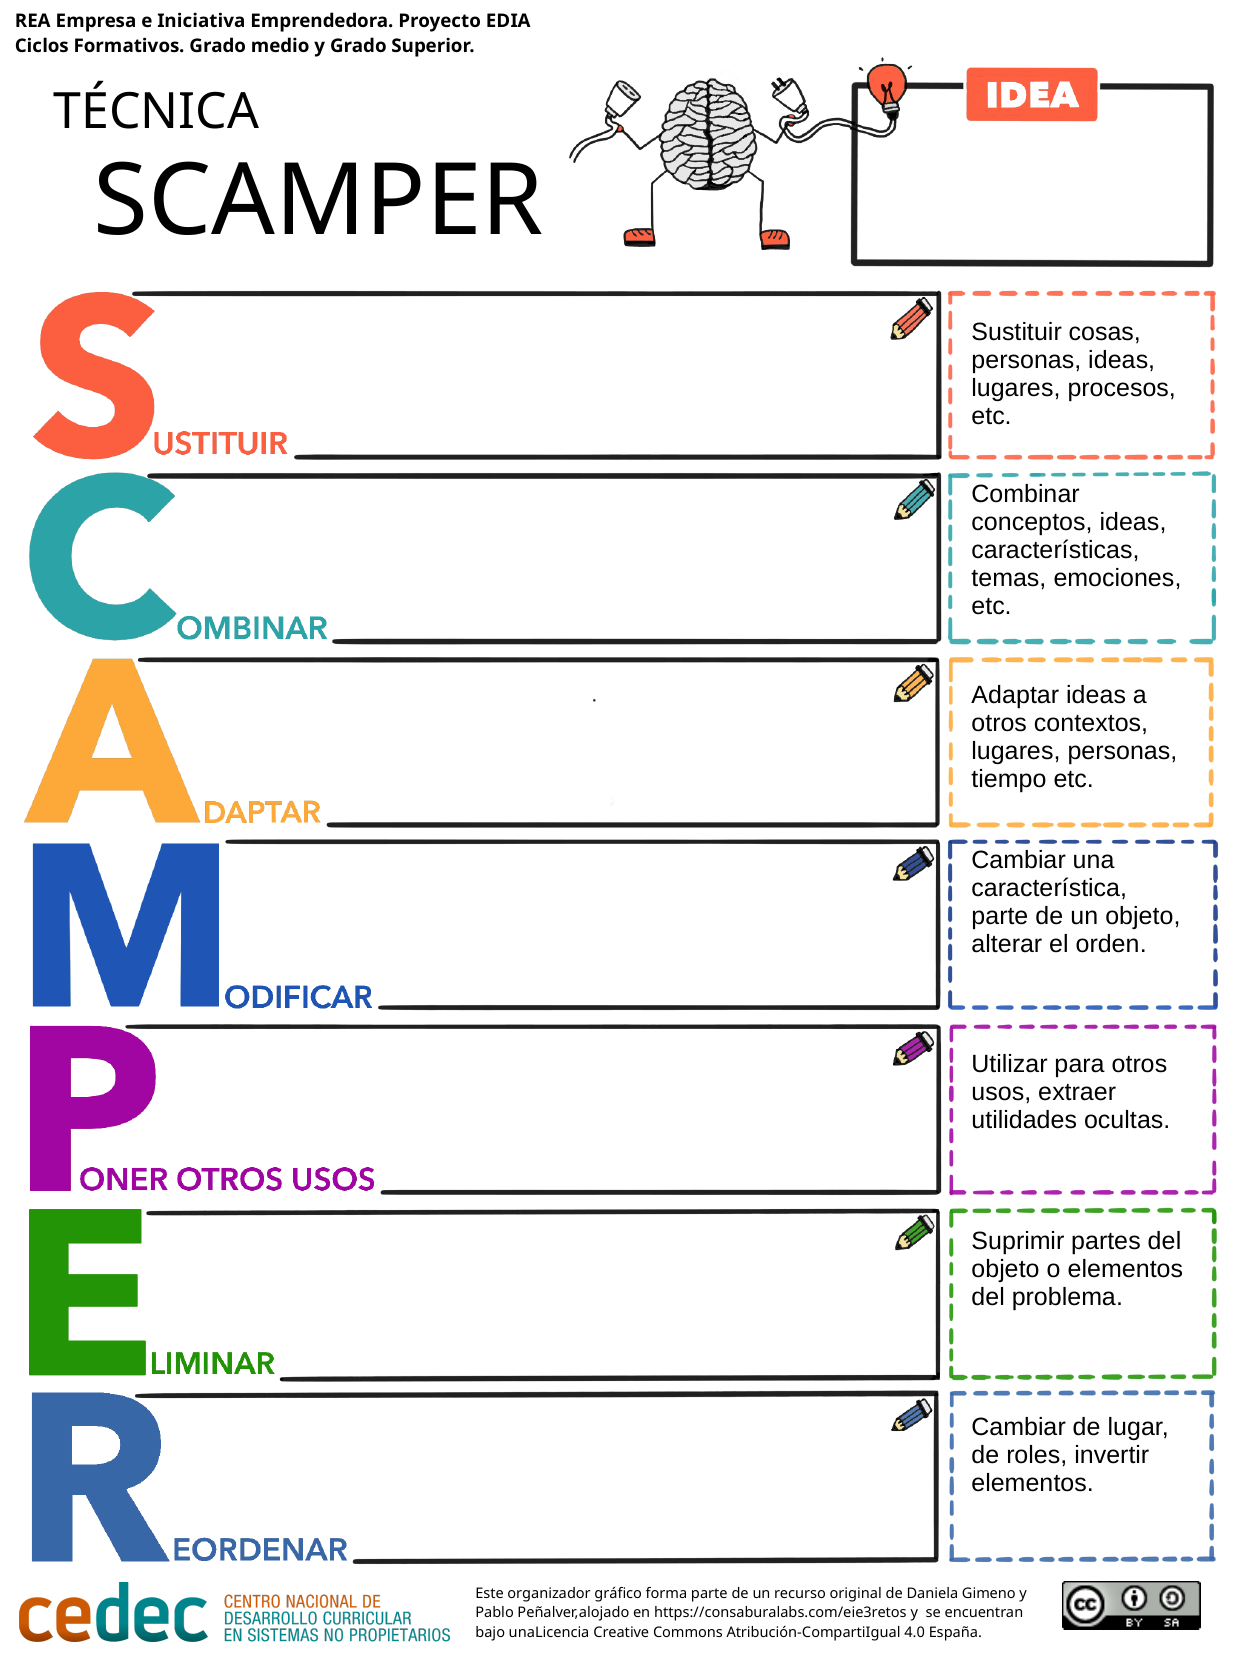

REA Empresa e Iniciativa Emprendedora. Proyecto EDIA
Ciclos Formativos. Grado medio y Grado Superior.
SCAMPER
TÉCNICA
Sustituir cosas, personas, ideas, lugares, procesos, etc.
Combinar conceptos, ideas, características, temas, emociones, etc.
Adaptar ideas a otros contextos, lugares, personas, tiempo etc.
Cambiar una característica, parte de un objeto, alterar el orden.
Utilizar para otros usos, extraer utilidades ocultas.
Suprimir partes del objeto o elementos del problema.
Cambiar de lugar, de roles, invertir elementos.
Este organizador gráfico forma parte de un recurso original de Daniela Gimeno y Pablo Peñalver,alojado en https://consaburalabs.com/eie3retos y se encuentran bajo unaLicencia Creative Commons Atribución-CompartiIgual 4.0 España.